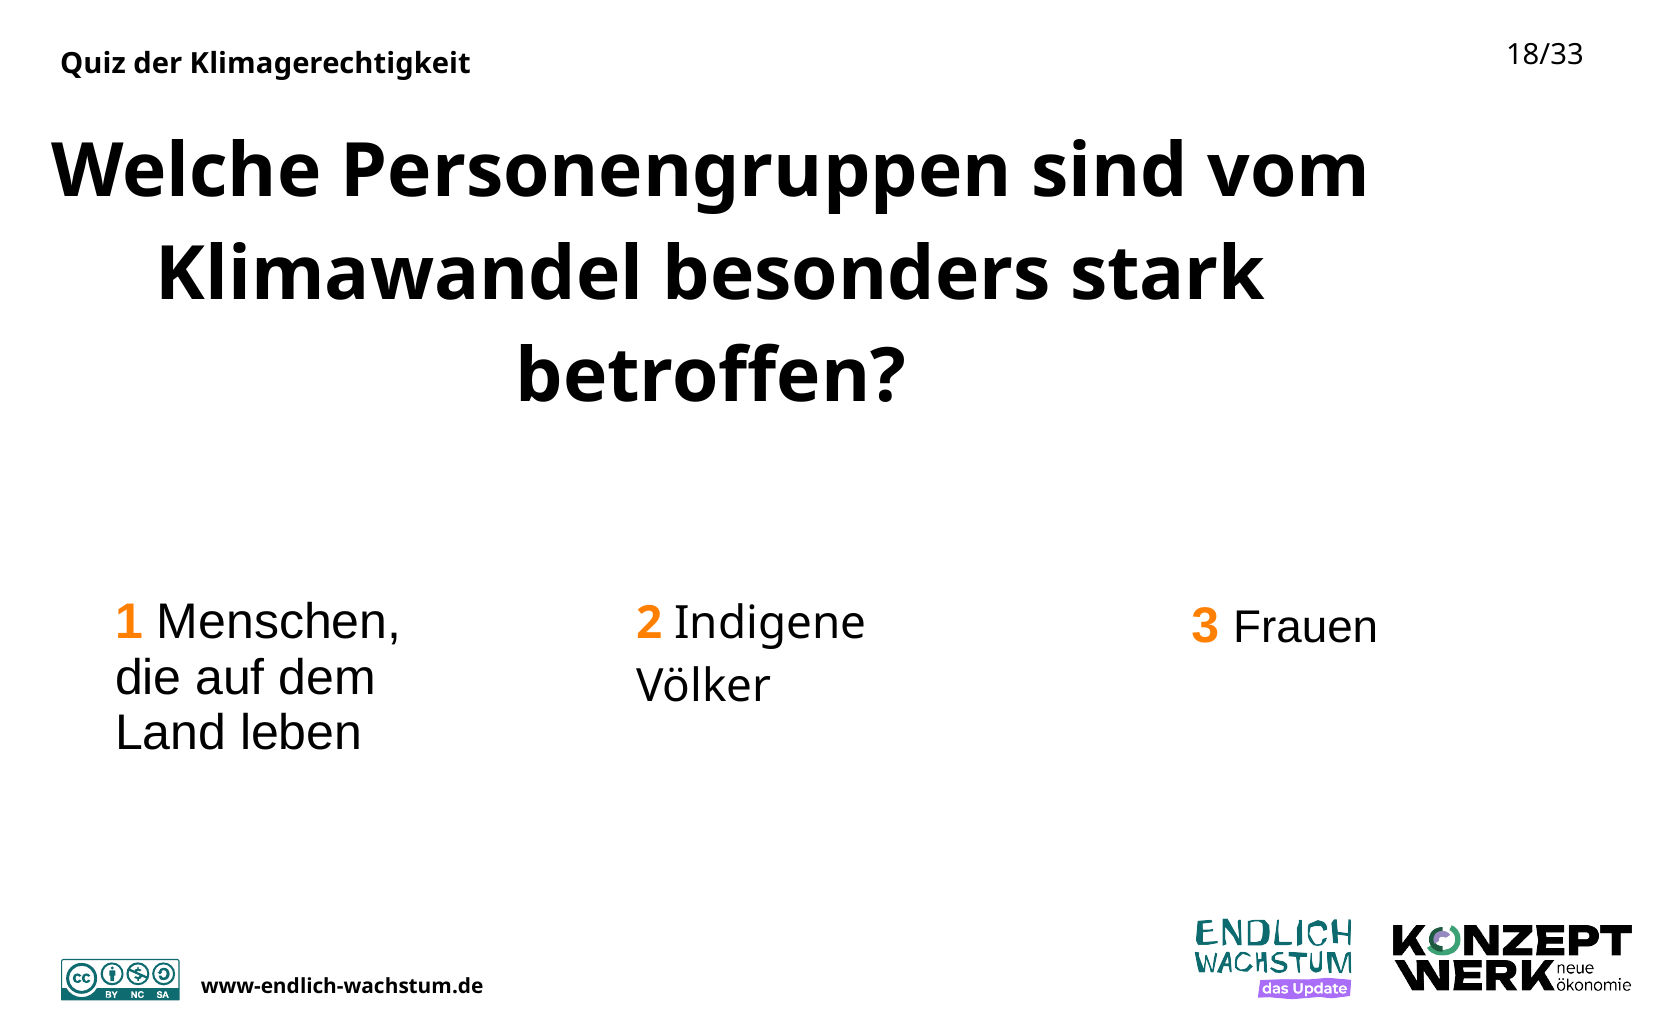

18
Quiz der Klimagerechtigkeit
# Welche Personengruppen sind vom Klimawandel besonders stark betroffen?
2 Indigene Völker
1 Menschen, die auf dem Land leben
3 Frauen